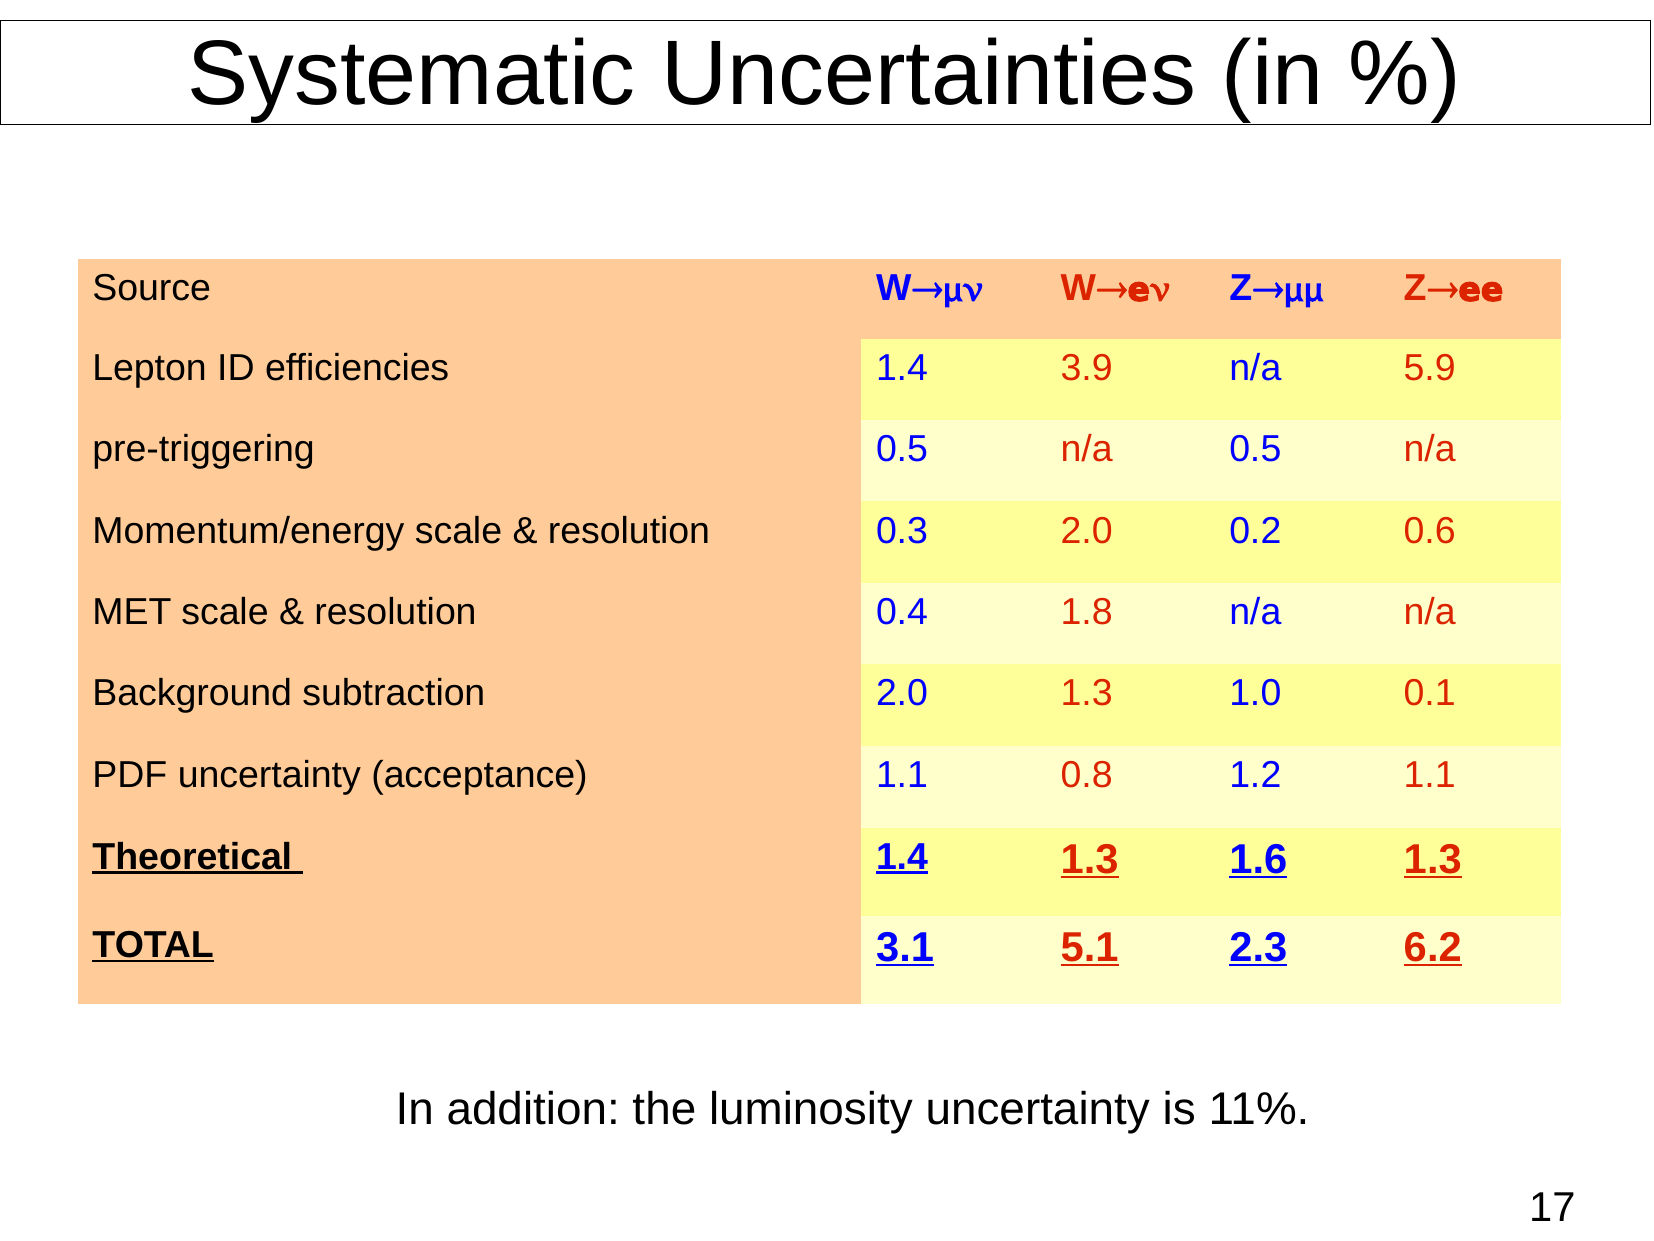

# Systematic Uncertainties (in %)
| Source | W | We | Z | Zee |
| --- | --- | --- | --- | --- |
| Lepton ID efficiencies | 1.4 | 3.9 | n/a | 5.9 |
| pre-triggering | 0.5 | n/a | 0.5 | n/a |
| Momentum/energy scale & resolution | 0.3 | 2.0 | 0.2 | 0.6 |
| MET scale & resolution | 0.4 | 1.8 | n/a | n/a |
| Background subtraction | 2.0 | 1.3 | 1.0 | 0.1 |
| PDF uncertainty (acceptance) | 1.1 | 0.8 | 1.2 | 1.1 |
| Theoretical | 1.4 | 1.3 | 1.6 | 1.3 |
| TOTAL | 3.1 | 5.1 | 2.3 | 6.2 |
In addition: the luminosity uncertainty is 11%.
Samples to be used for ICHEP (probably)
/Mu/Run2010A-Jun14thReReco_v1/RECO
/MinimumBias/Commissioning10-Jun14thReReco_v1/RECO
/Mu/Run2010A-PromptReco-vx/RECO (v =2,4; "2" and "4" are CMSSW_3_6_1_X )
Requiring two global muons
with the Pt >20 GeV, |eta| < 2.1 and isolation cut (trkIso<3.0), and
60<M<120 GeV. HLT_Mu9 is also applied.
From tag and probe :
iso efficiency: 0.9875 +/- 0.0006
eff StandAlone (after Isocut) : 0.9869+/-0.0007
eff Tracker (after Isocut) : 0.9992+/-0.0002
the combined efficiency (from both muons) : eff = (eff_sta * eff_trk * eff_iso)^2
Samples to be used for ICHEP (probably)
/Mu/Run2010A-Jun14thReReco_v1/RECO
/MinimumBias/Commissioning10-Jun14thReReco_v1/RECO
/Mu/Run2010A-PromptReco-vx/RECO (v =2,4; "2" and "4" are CMSSW_3_6_1_X )
Requiring two global muons
with the Pt >20 GeV, |eta| < 2.1 and isolation cut (trkIso<3.0), and
60<M<120 GeV. HLT_Mu9 is also applied.
From tag and probe :
iso efficiency: 0.9875 +/- 0.0006
eff StandAlone (after Isocut) : 0.9869+/-0.0007
eff Tracker (after Isocut) : 0.9992+/-0.0002
the combined efficiency (from both muons) : eff = (eff_sta * eff_trk * eff_iso)^2